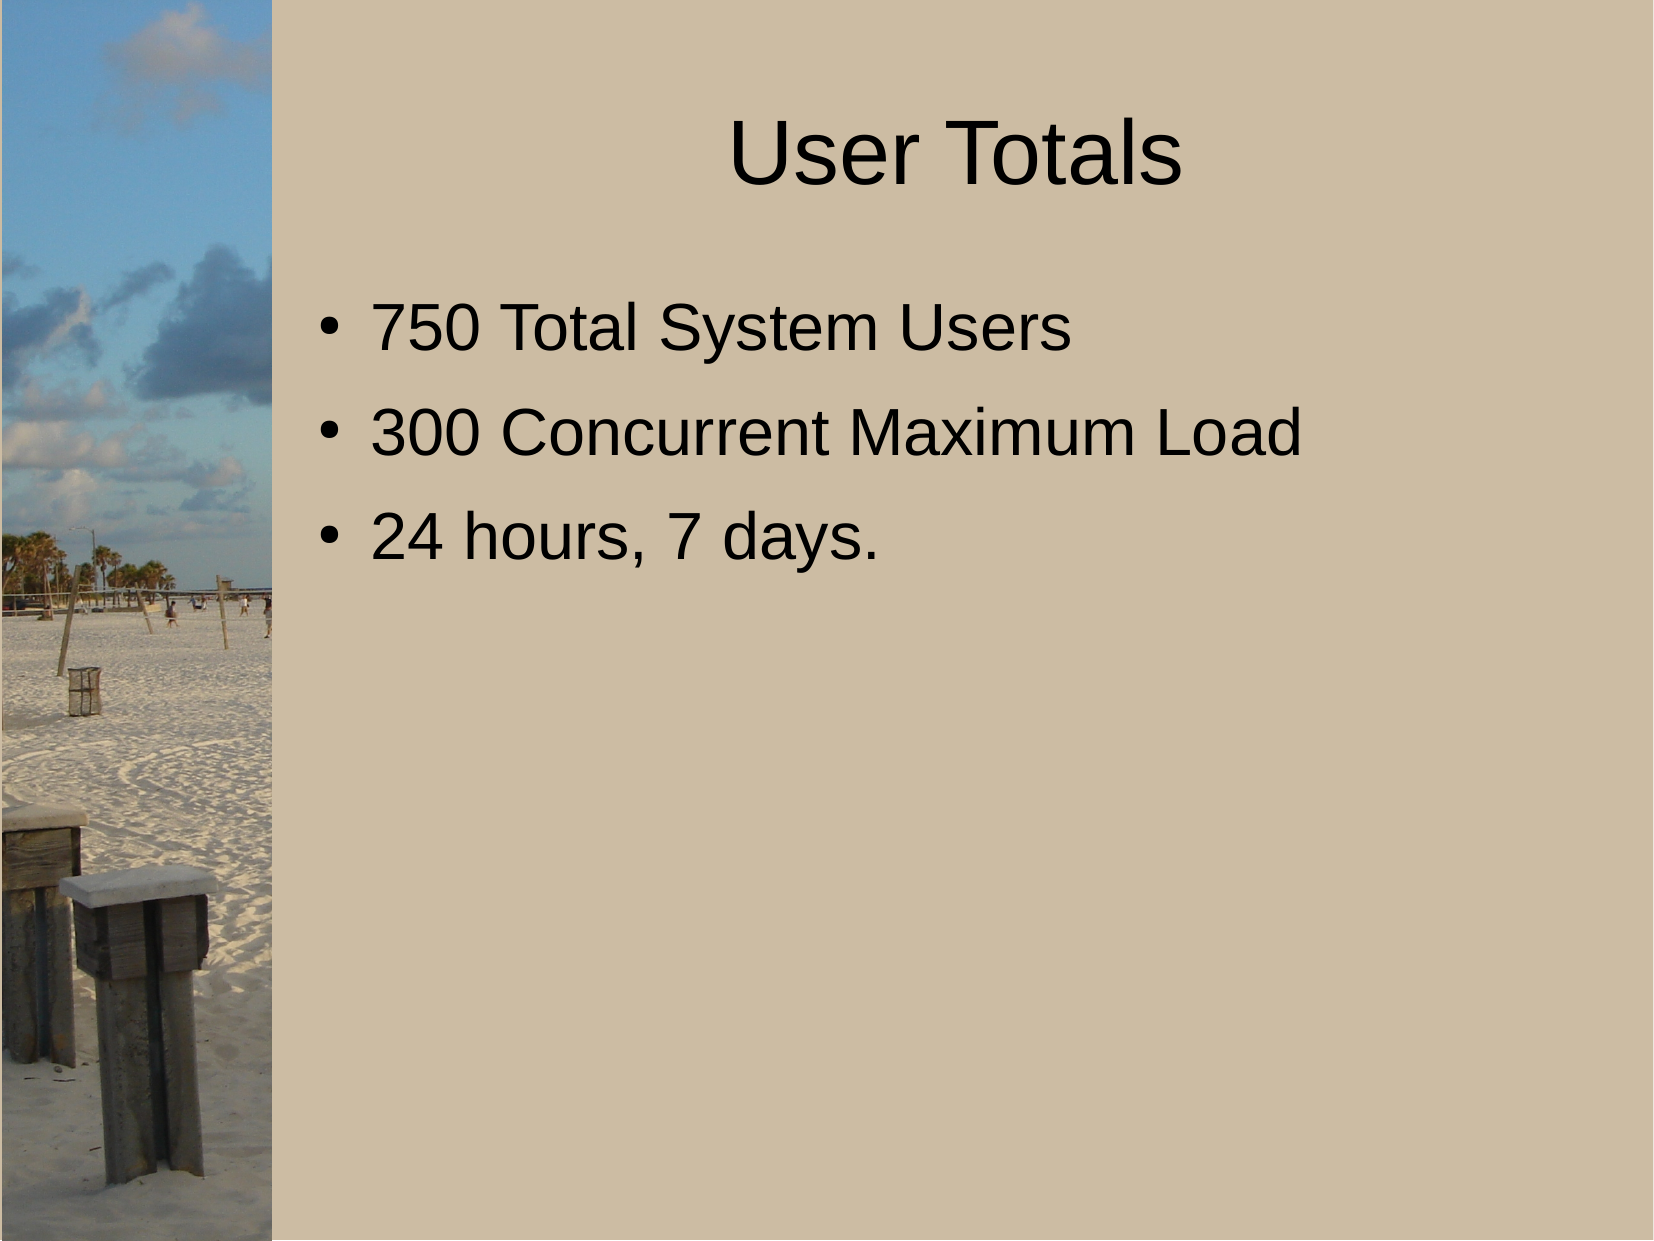

# User Totals
750 Total System Users
300 Concurrent Maximum Load
24 hours, 7 days.